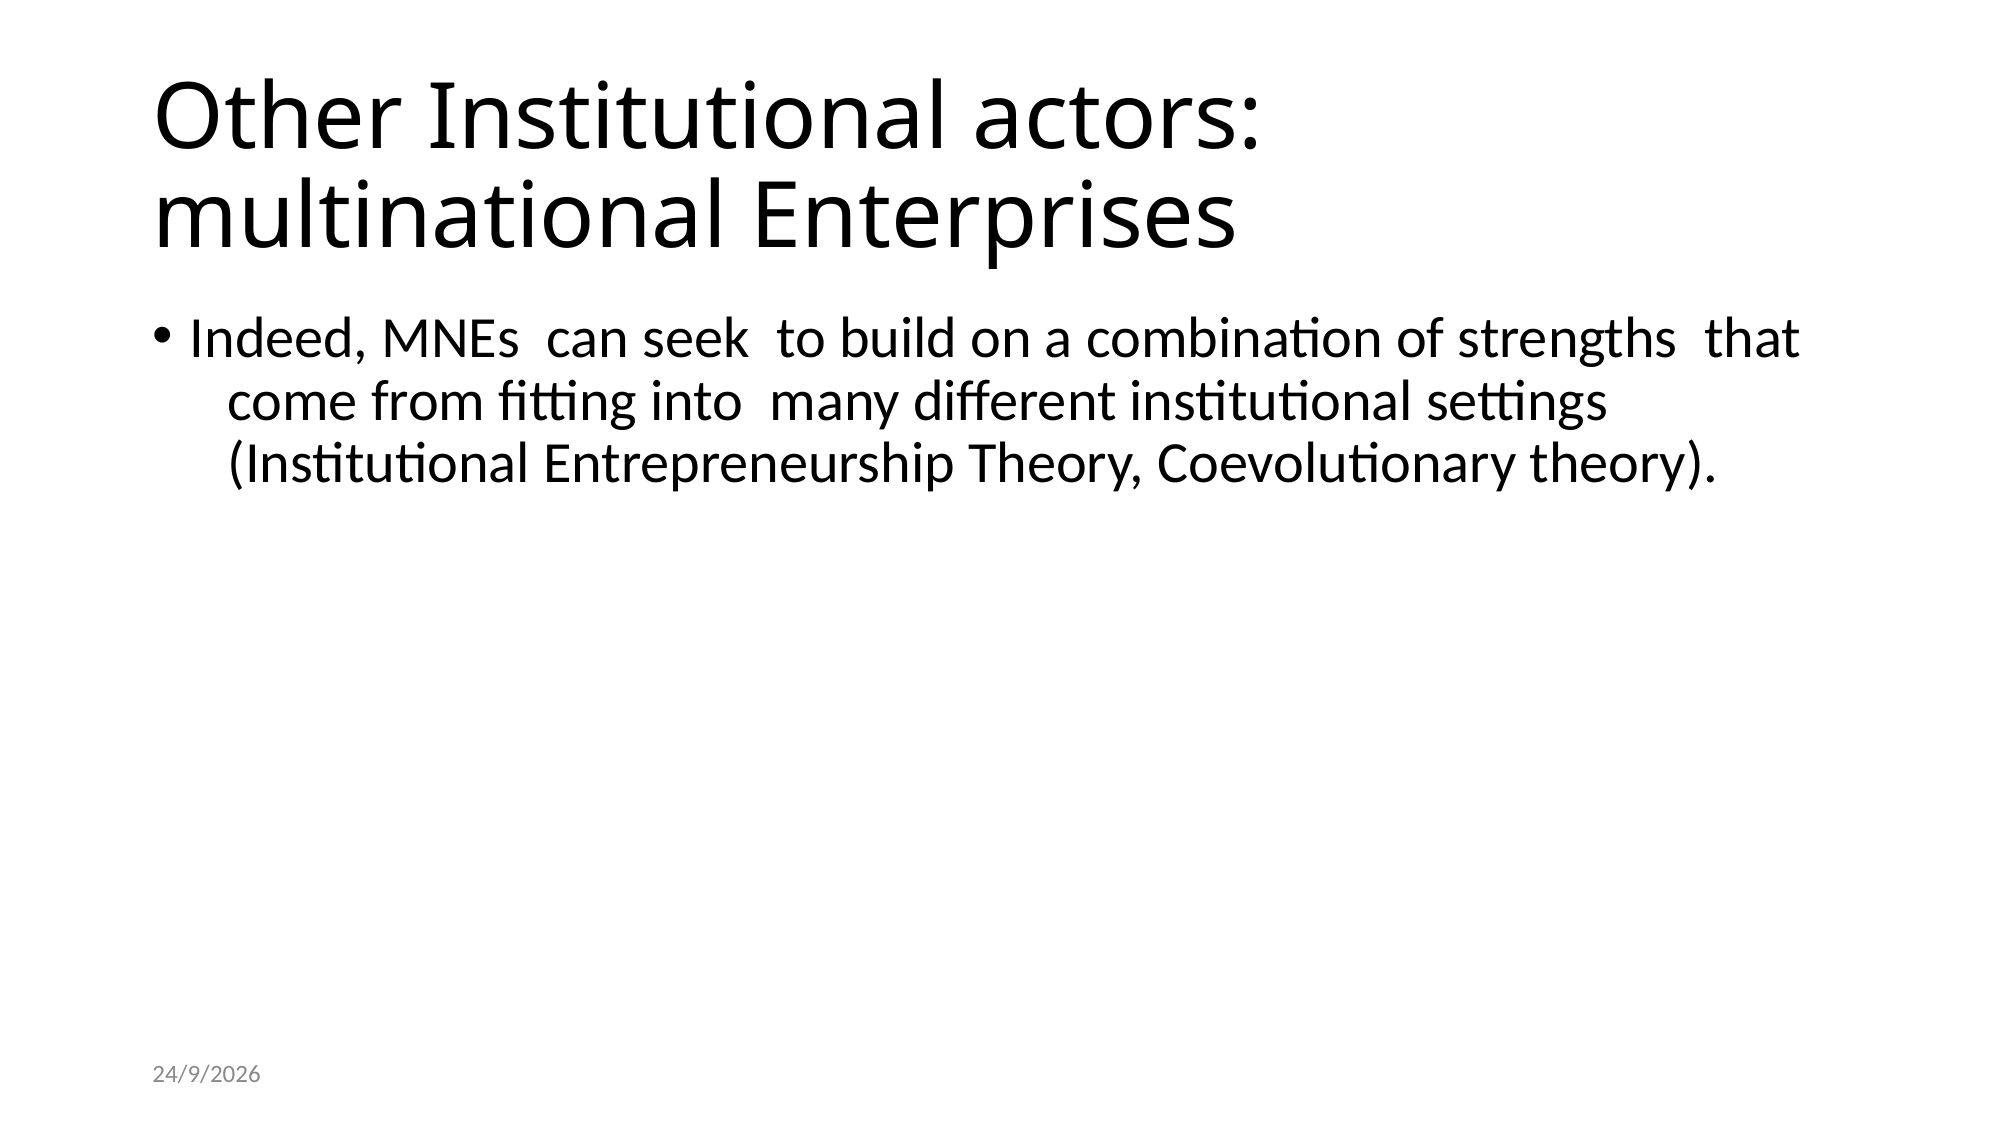

# Other Institutional actors: multinational Enterprises
Indeed, MNEs can seek to build on a combination of strengths that come from fitting into many different institutional settings (Institutional Entrepreneurship Theory, Coevolutionary theory).